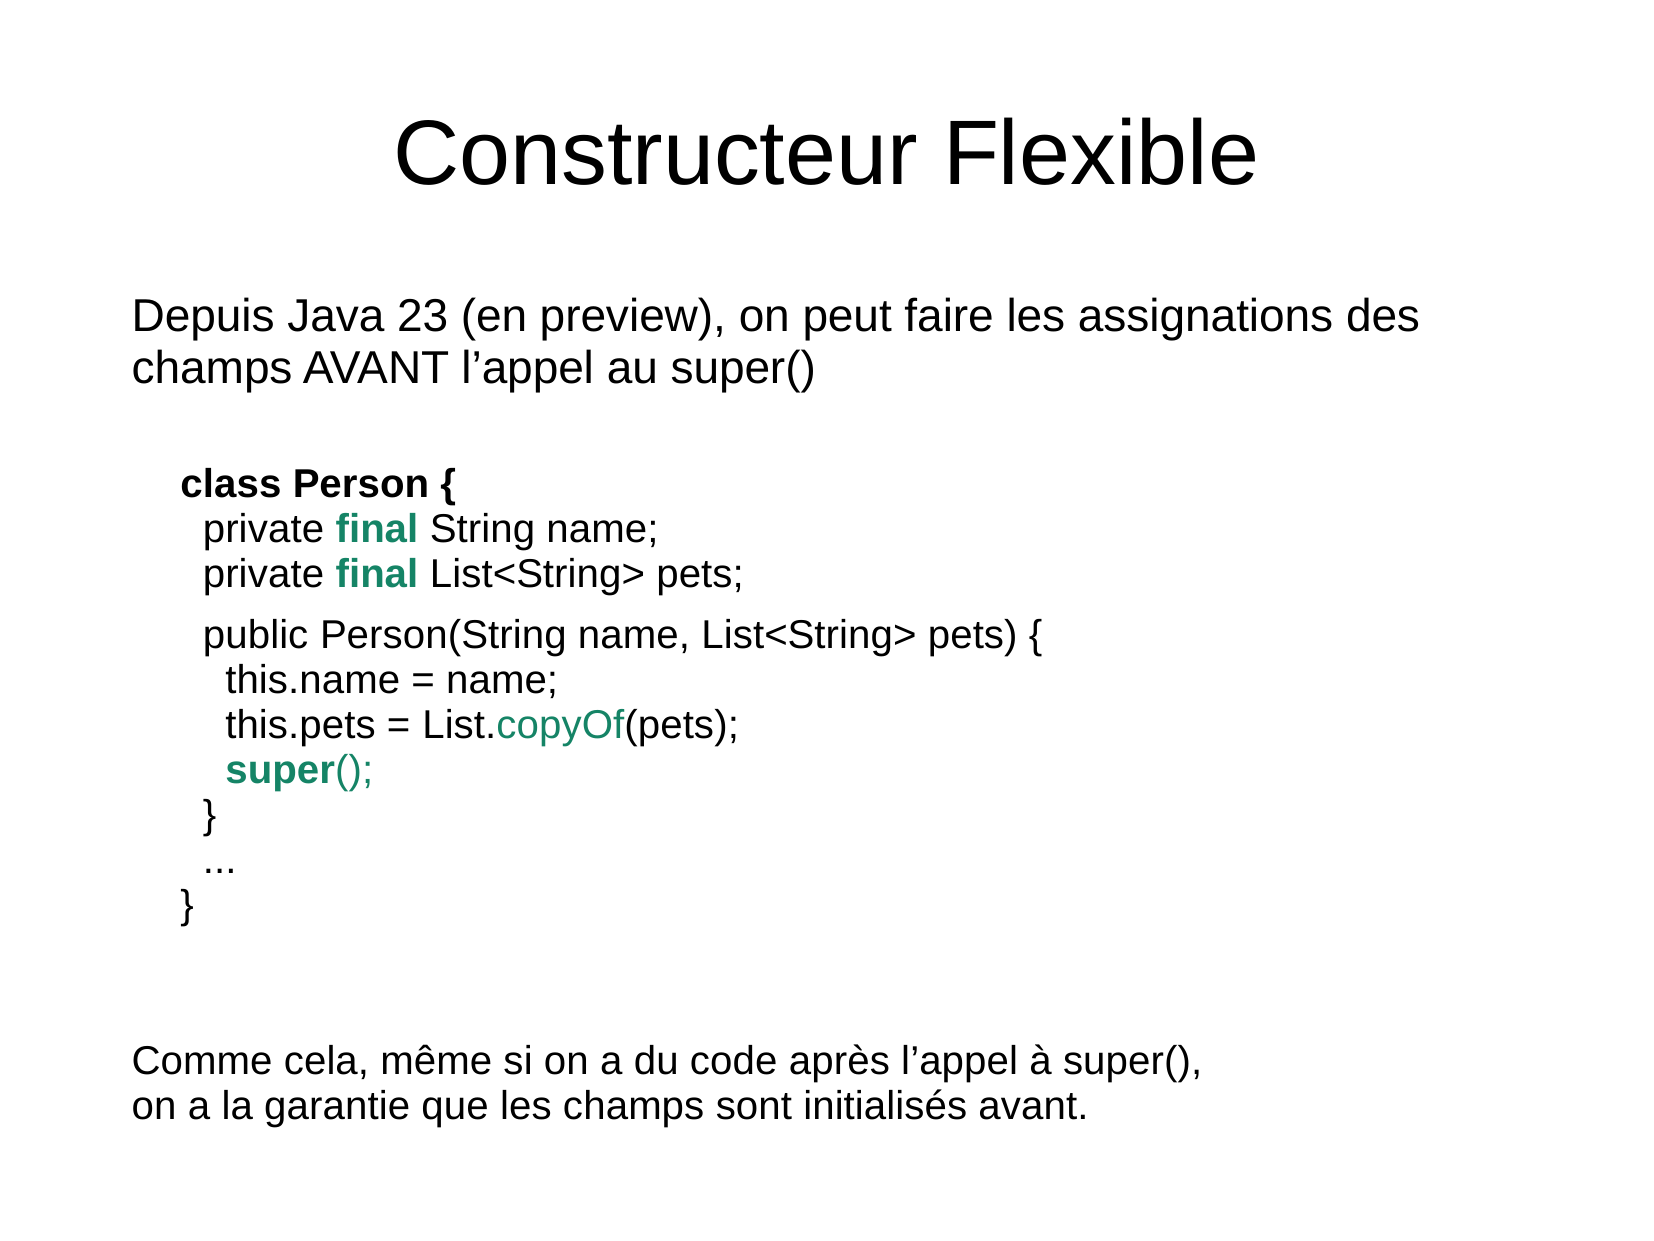

# Constructeur Flexible
Depuis Java 23 (en preview), on peut faire les assignations des champs AVANT l’appel au super()
class Person {
 private final String name;
 private final List<String> pets;
 public Person(String name, List<String> pets) {
 this.name = name;
 this.pets = List.copyOf(pets);
 super();
 }
 ...
}
Comme cela, même si on a du code après l’appel à super(),
on a la garantie que les champs sont initialisés avant.